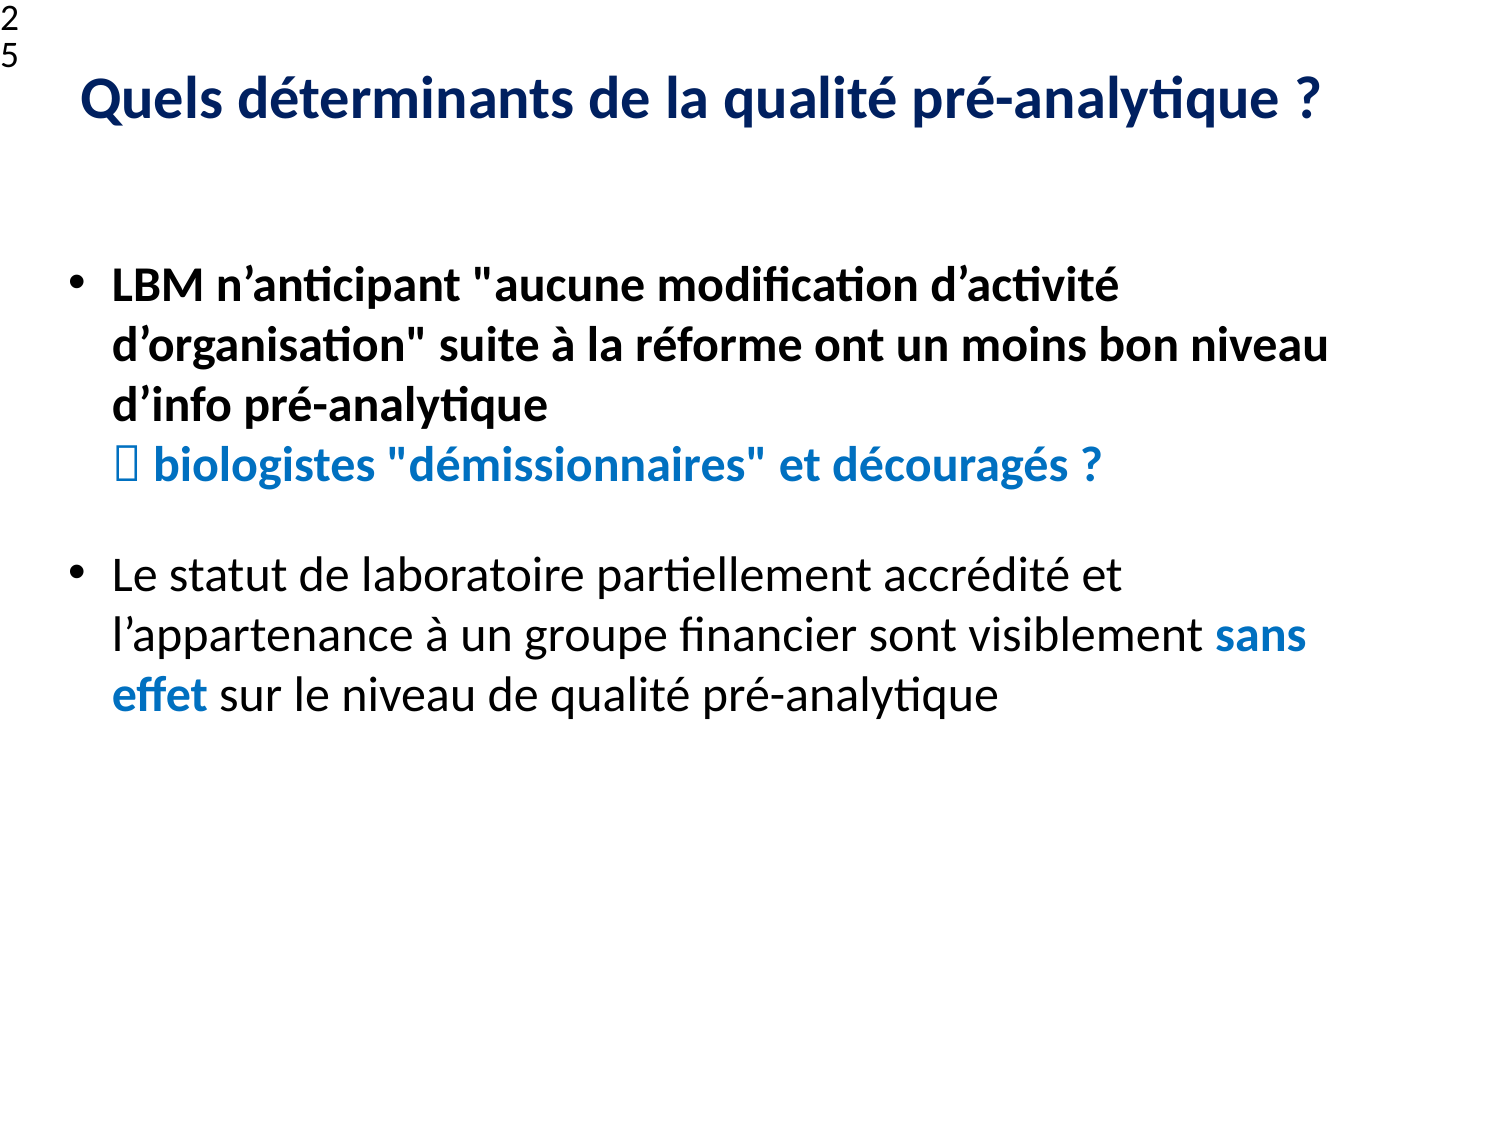

# Quels déterminants de la qualité pré-analytique ?
LBM n’anticipant "aucune modification d’activité d’organisation" suite à la réforme ont un moins bon niveau d’info pré-analytique
 biologistes "démissionnaires" et découragés ?
Le statut de laboratoire partiellement accrédité et l’appartenance à un groupe financier sont visiblement sans effet sur le niveau de qualité pré-analytique